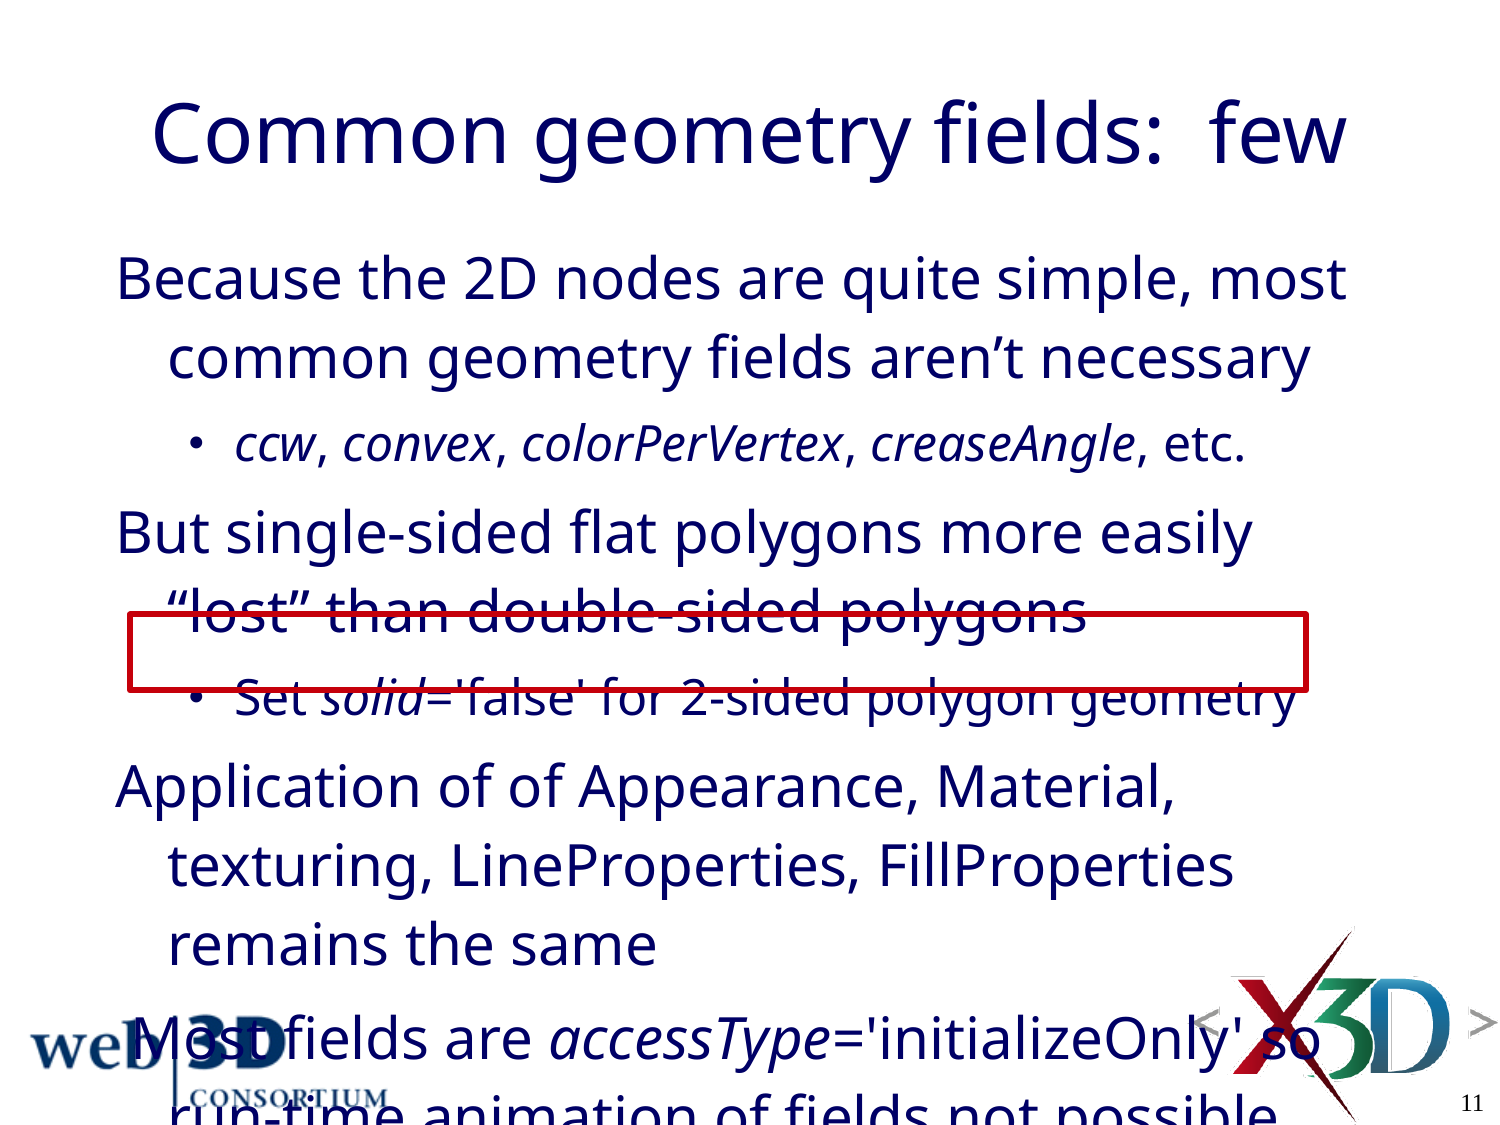

# Common geometry fields: few
Because the 2D nodes are quite simple, most common geometry fields aren’t necessary
ccw, convex, colorPerVertex, creaseAngle, etc.
But single-sided flat polygons more easily “lost” than double-sided polygons
Set solid='false' for 2-sided polygon geometry
Application of of Appearance, Material, texturing, LineProperties, FillProperties remains the same
 Most fields are accessType='initializeOnly' so run-time animation of fields not possible